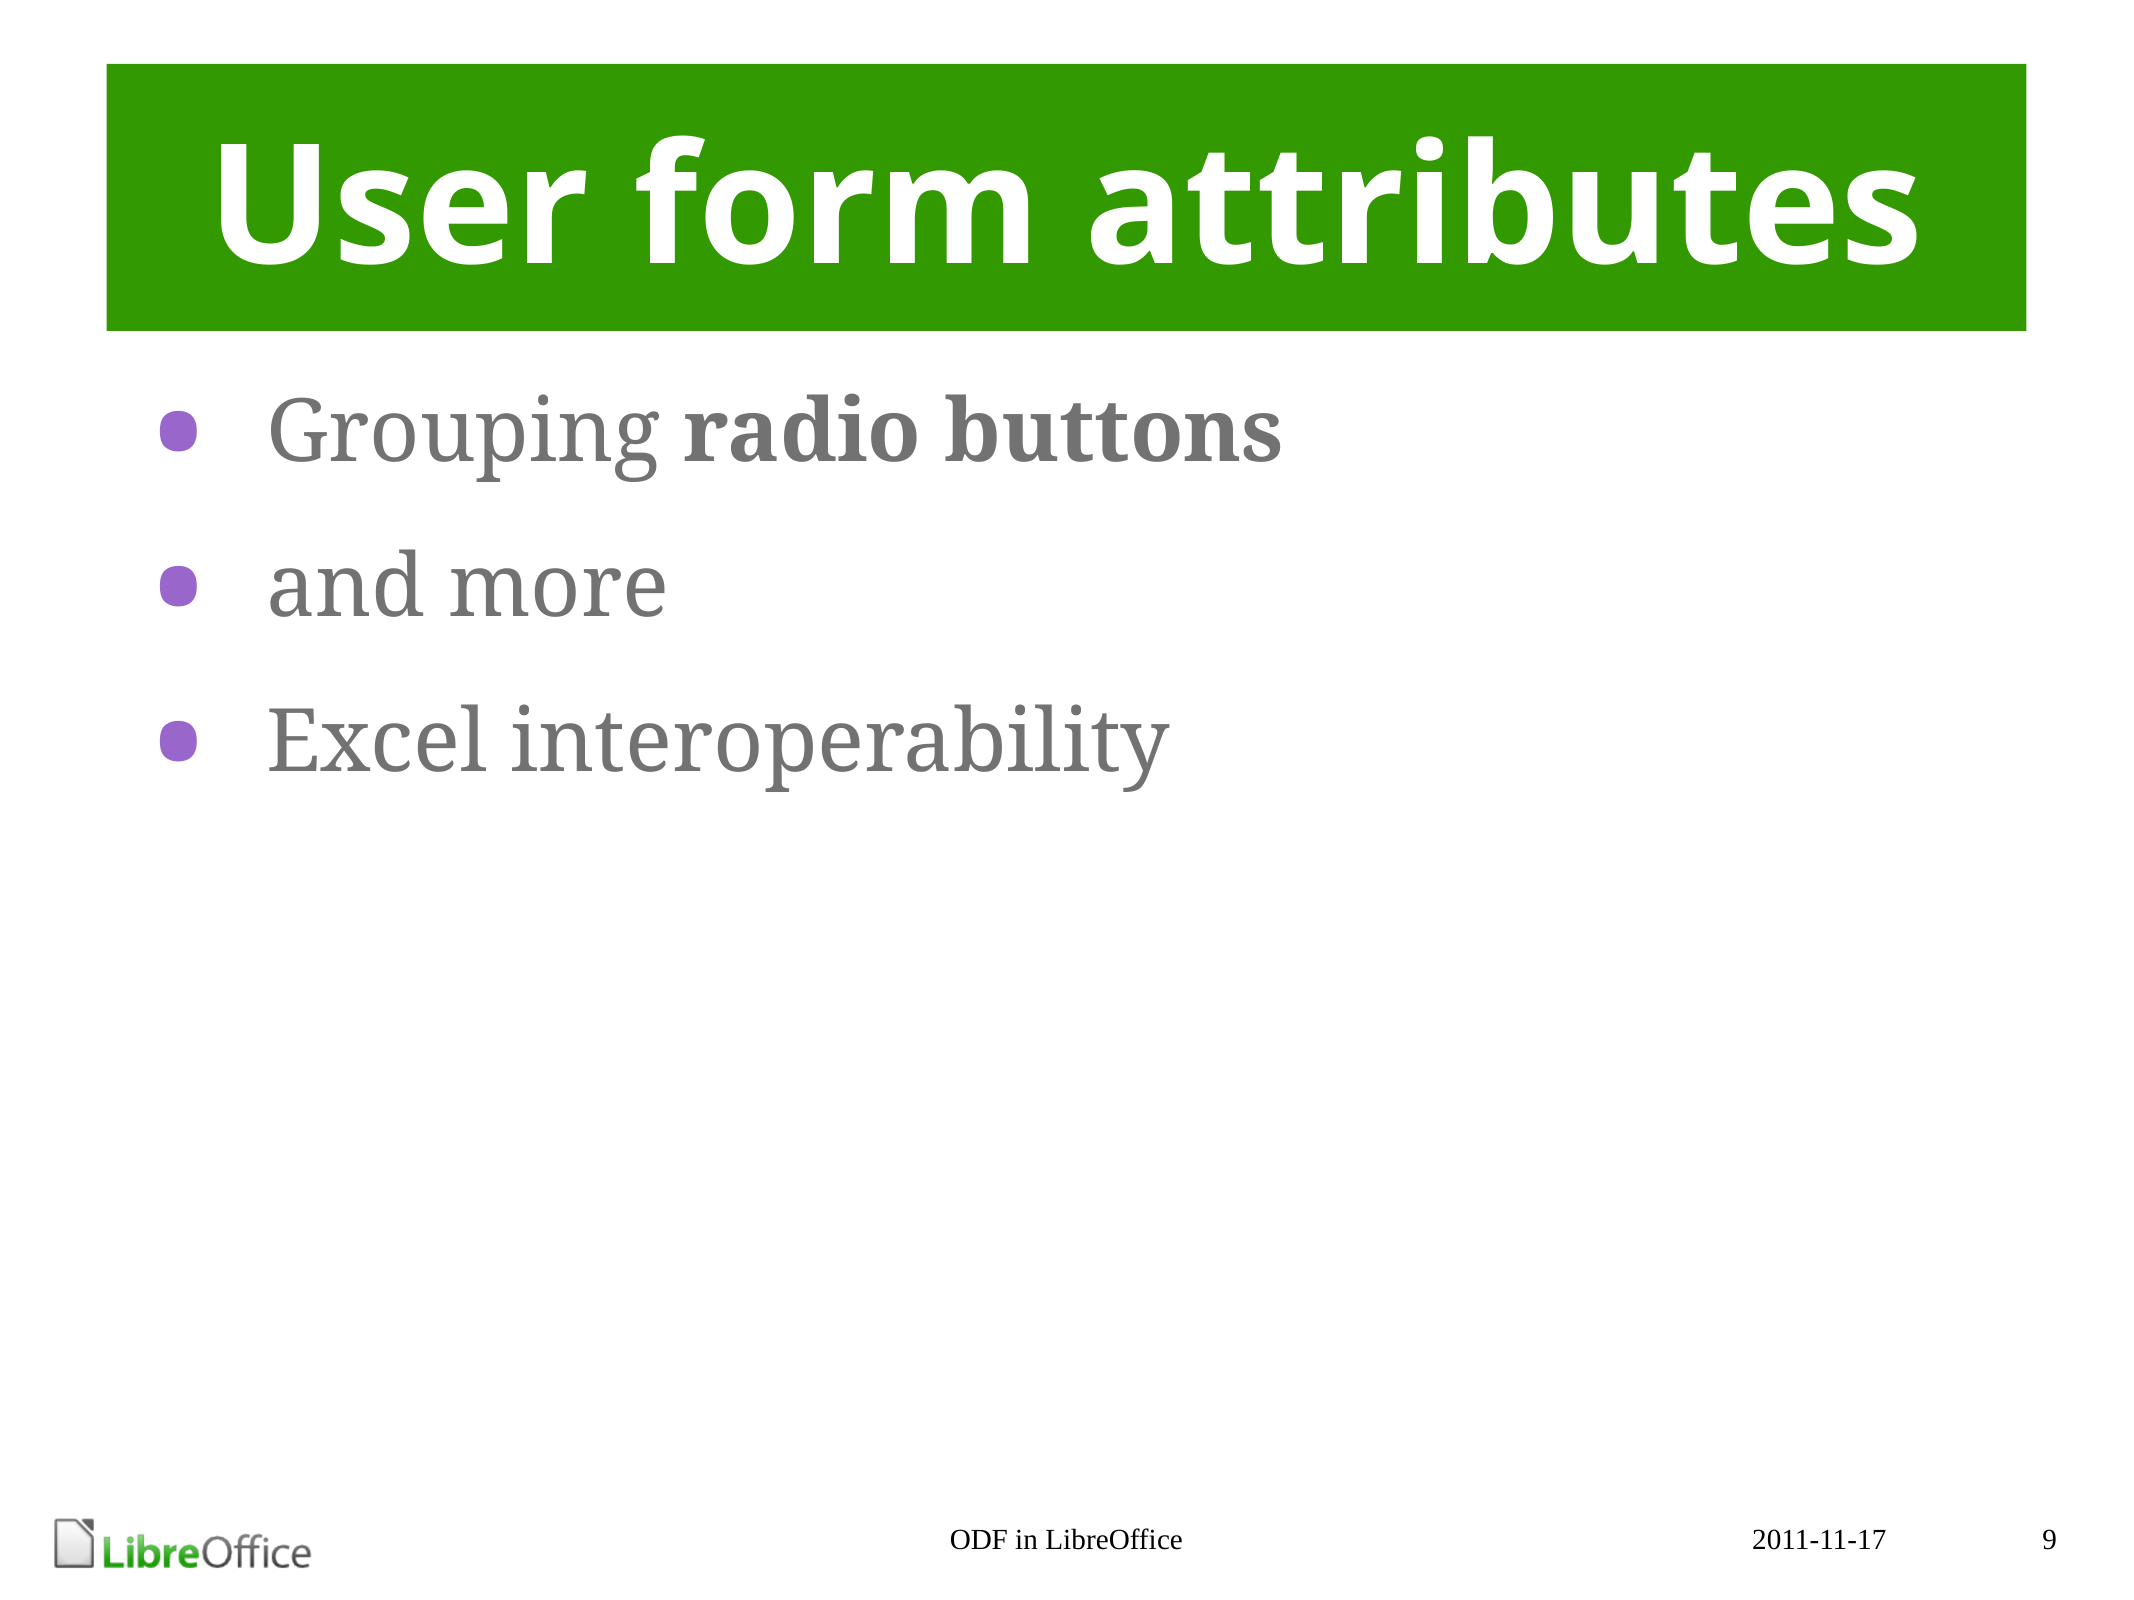

# User form attributes
Grouping radio buttons
and more
Excel interoperability